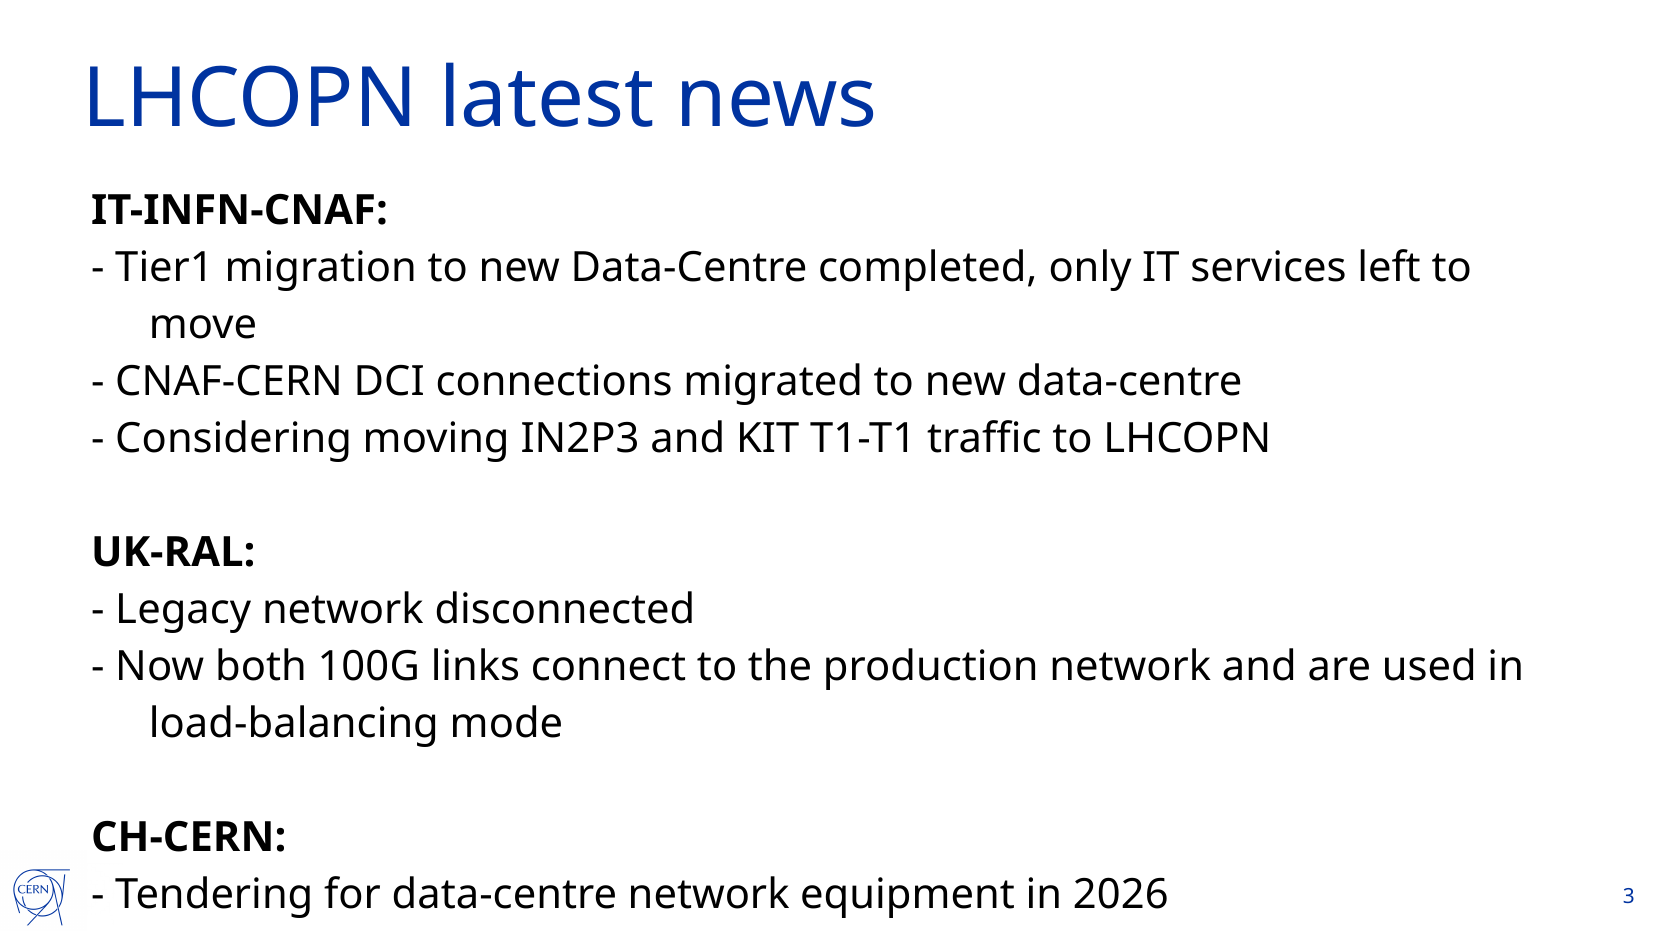

# LHCOPN latest news
IT-INFN-CNAF:
- Tier1 migration to new Data-Centre completed, only IT services left to move
- CNAF-CERN DCI connections migrated to new data-centre
- Considering moving IN2P3 and KIT T1-T1 traffic to LHCOPN
UK-RAL:
- Legacy network disconnected
- Now both 100G links connect to the production network and are used in load-balancing mode
CH-CERN:
- Tendering for data-centre network equipment in 2026